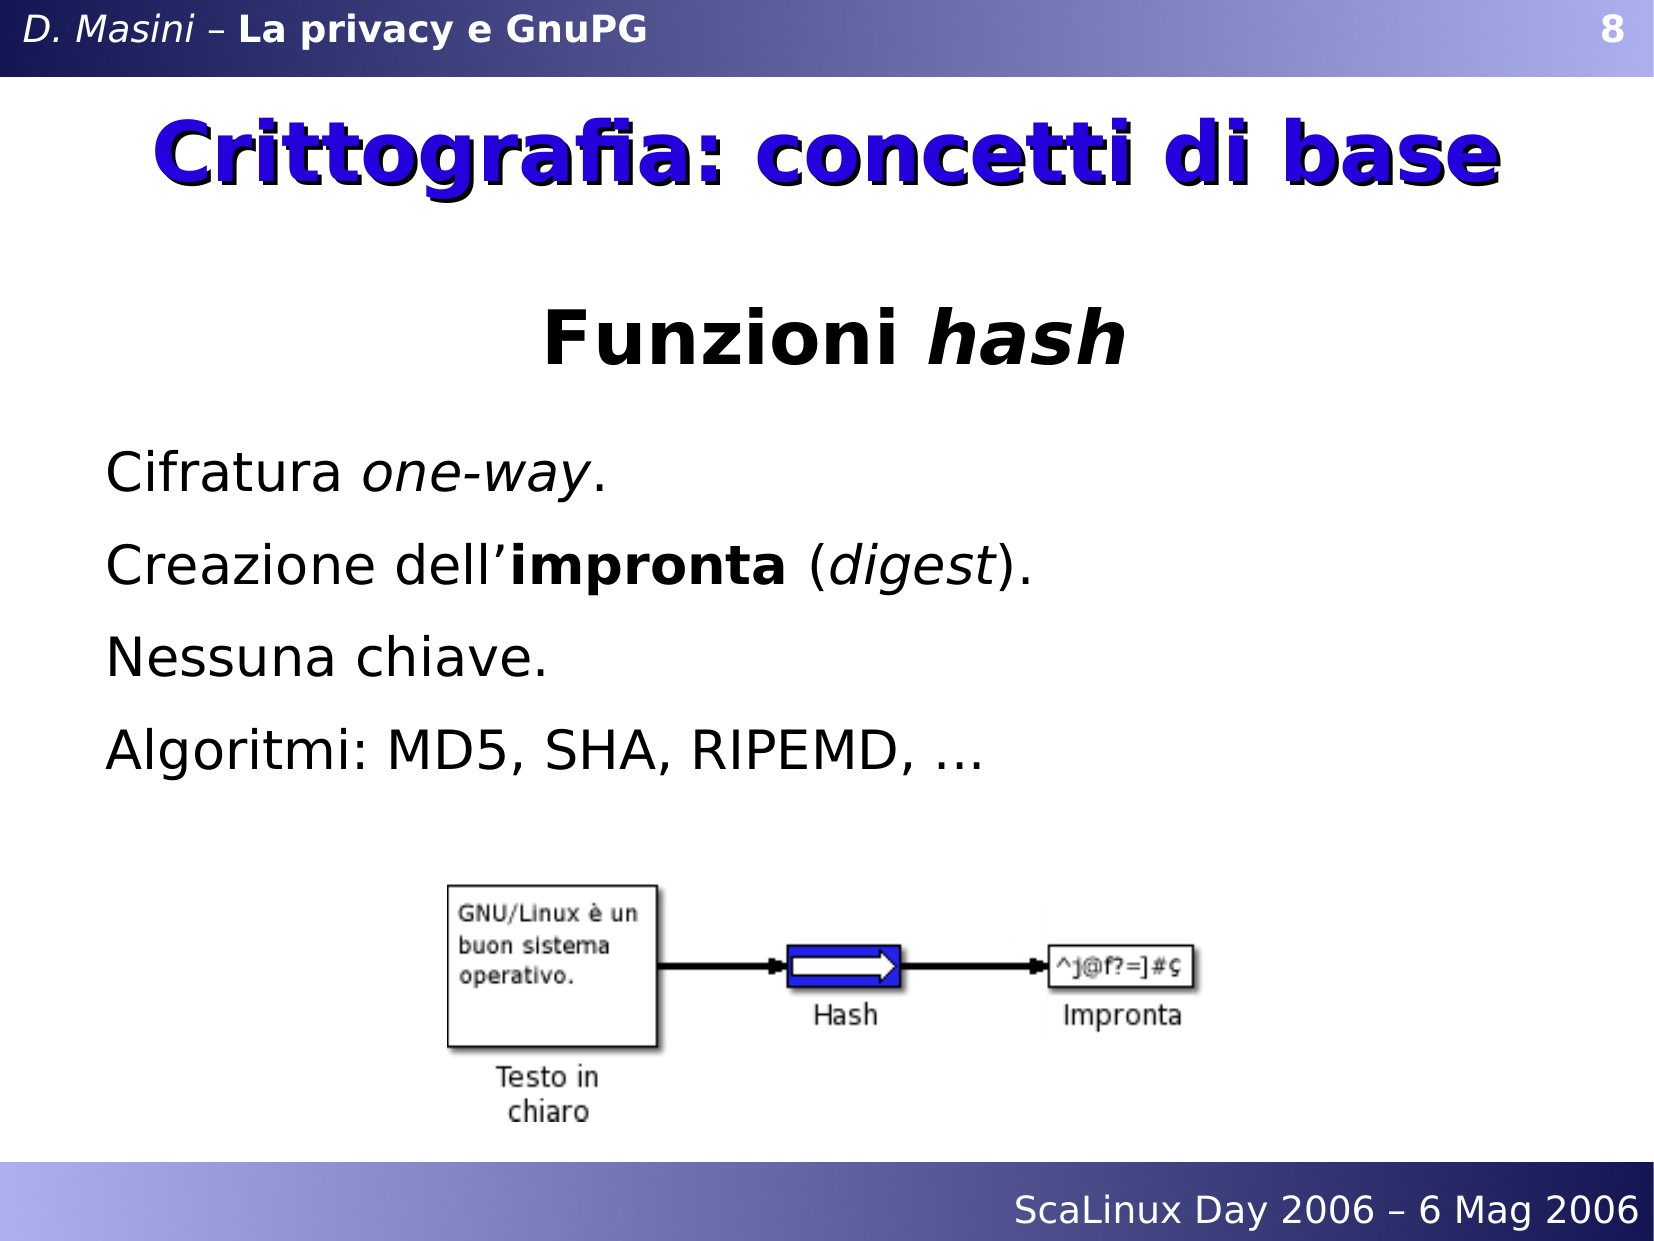

D. Masini – La privacy e GnuPG
# Crittografia: concetti di base
Funzioni hash
Cifratura one-way.
Creazione dell’impronta (digest).
Nessuna chiave.
Algoritmi: MD5, SHA, RIPEMD, ...
ScaLinux Day 2006 – 6 Mag 2006